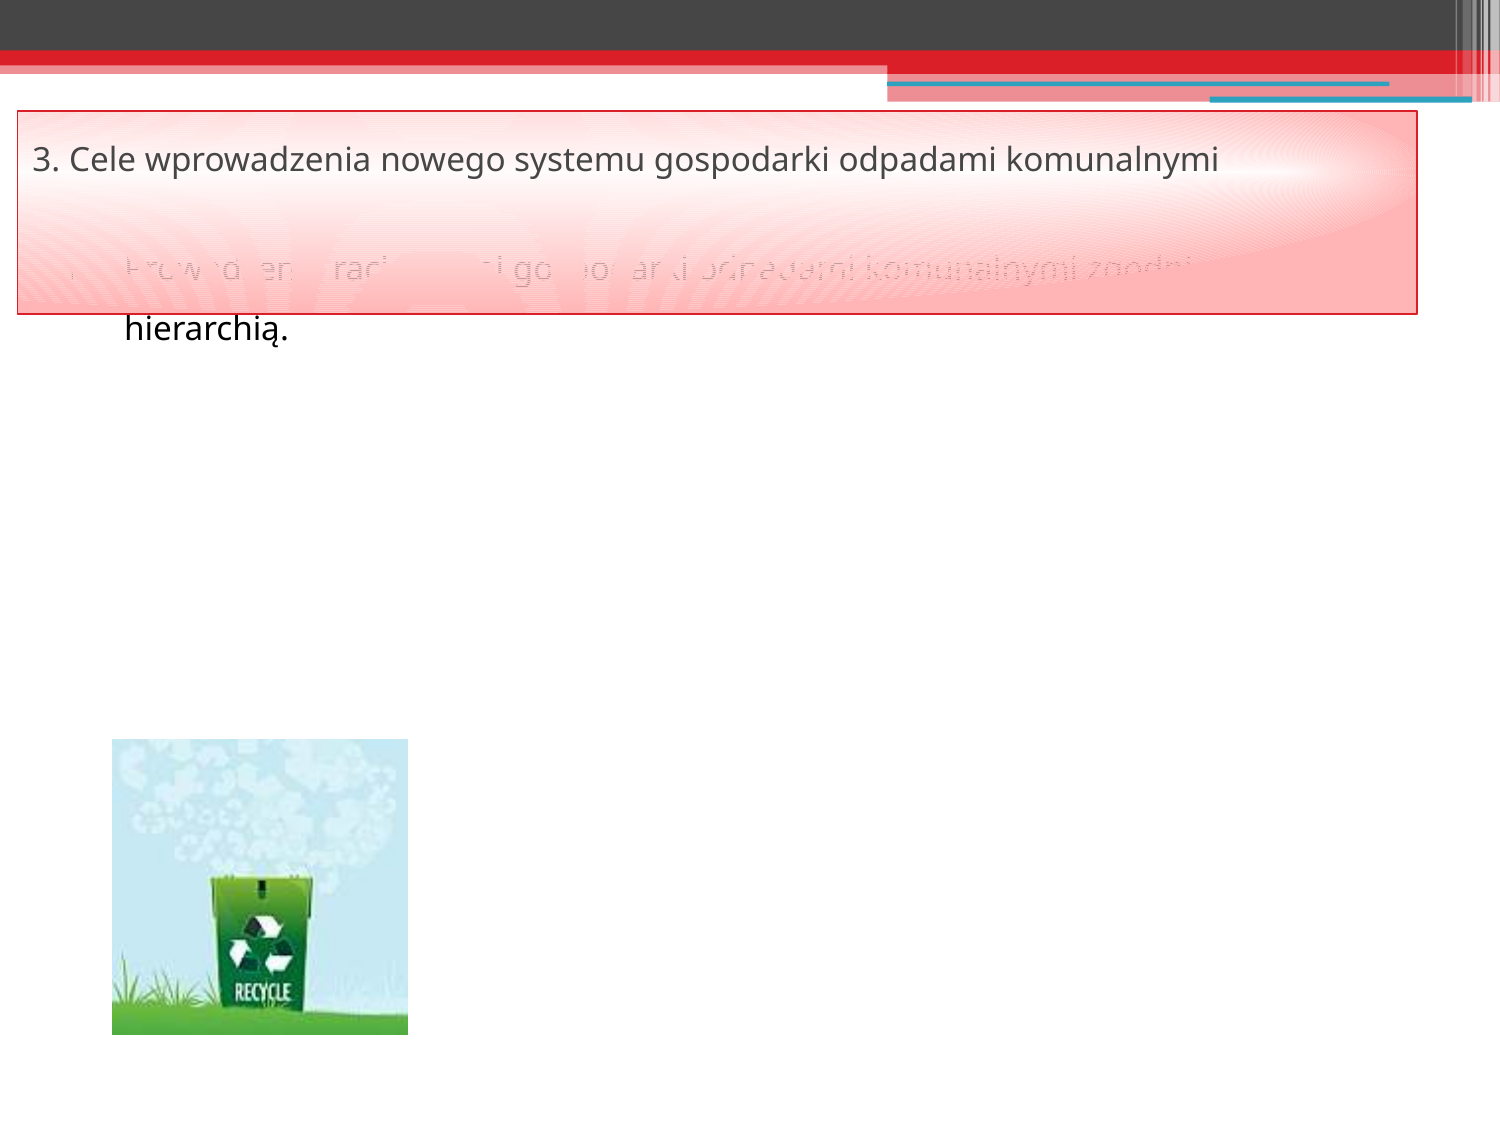

# 3. Cele wprowadzenia nowego systemu gospodarki odpadami komunalnymi
Prowadzenie racjonalnej gospodarki odpadami komunalnymi zgodnie z przyjętą
hierarchią.
Unieszkodliwianie
Przygotowanie do ponownego użycia
Recykling
Zapobieganie powstawaniu
Inne procesy odzysku np. odzysk energii